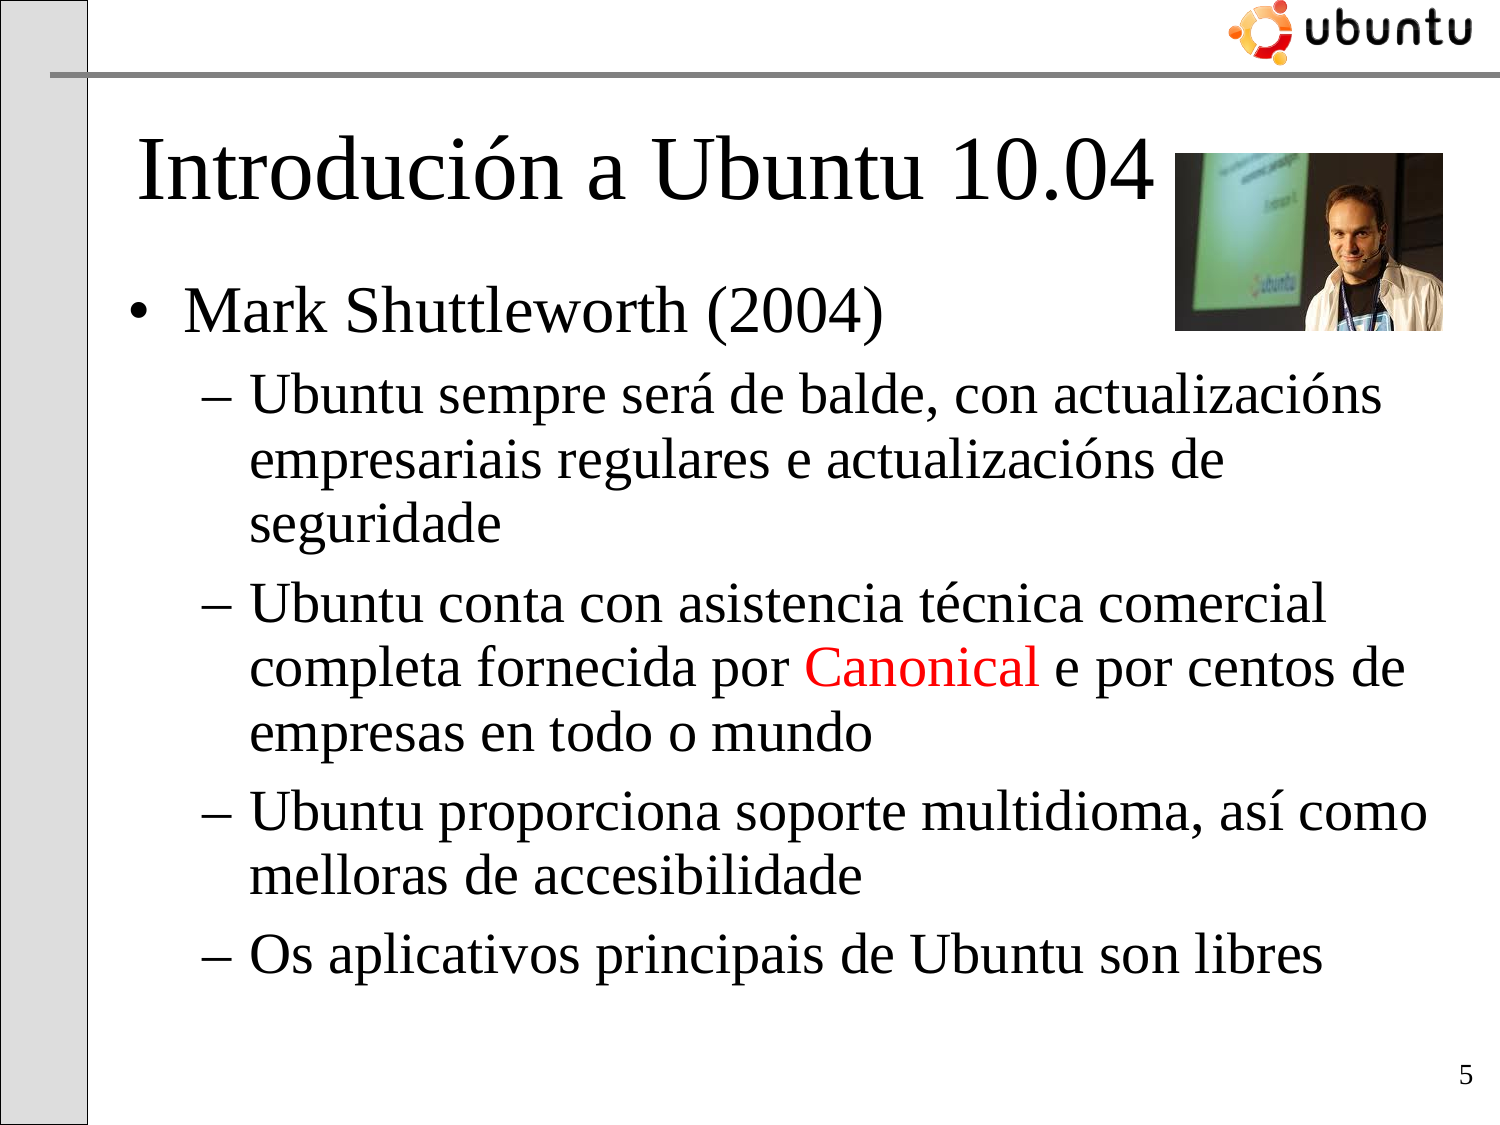

# Introdución a Ubuntu 10.04
Mark Shuttleworth (2004)
Ubuntu sempre será de balde, con actualizacións empresariais regulares e actualizacións de seguridade
Ubuntu conta con asistencia técnica comercial completa fornecida por Canonical e por centos de empresas en todo o mundo
Ubuntu proporciona soporte multidioma, así como melloras de accesibilidade
Os aplicativos principais de Ubuntu son libres
5